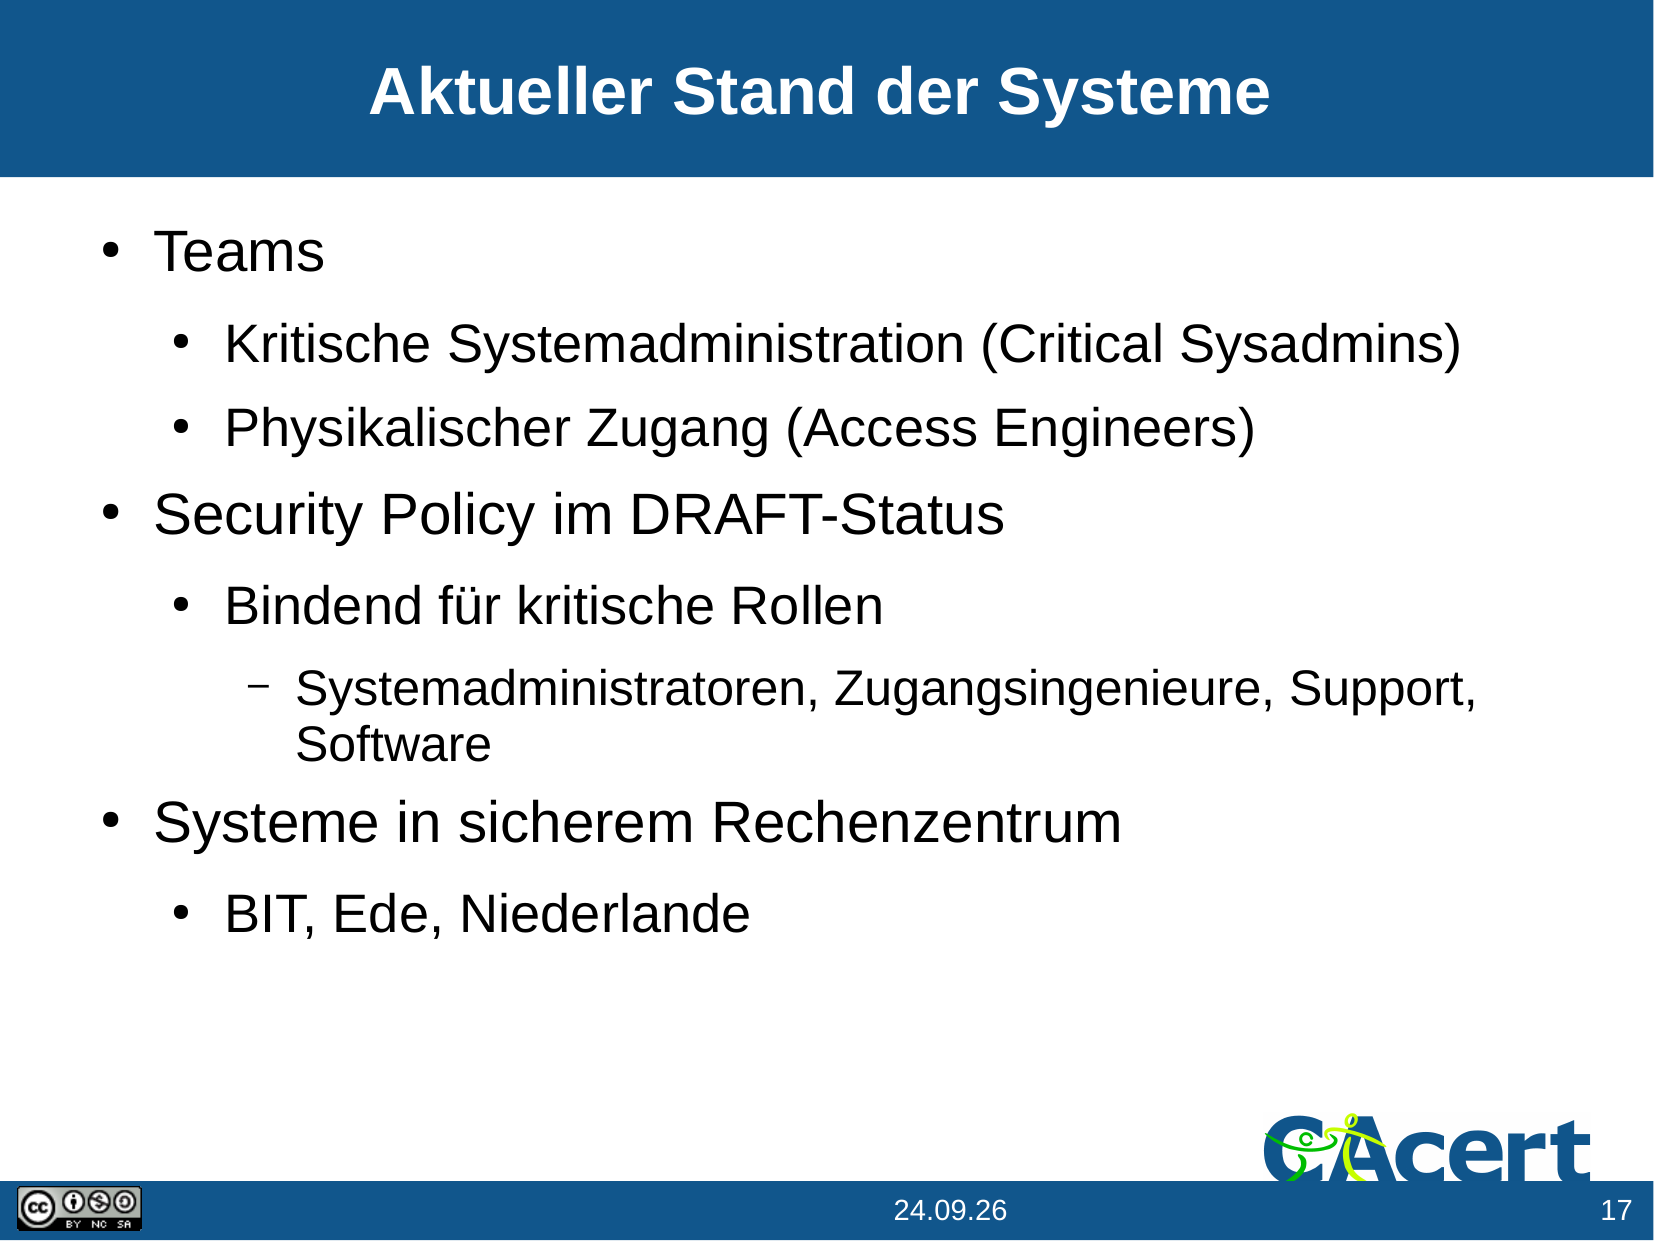

# Aktueller Stand der Systeme
Teams
Kritische Systemadministration (Critical Sysadmins)
Physikalischer Zugang (Access Engineers)
Security Policy im DRAFT-Status
Bindend für kritische Rollen
Systemadministratoren, Zugangsingenieure, Support,
Software
Systeme in sicherem Rechenzentrum
BIT, Ede, Niederlande